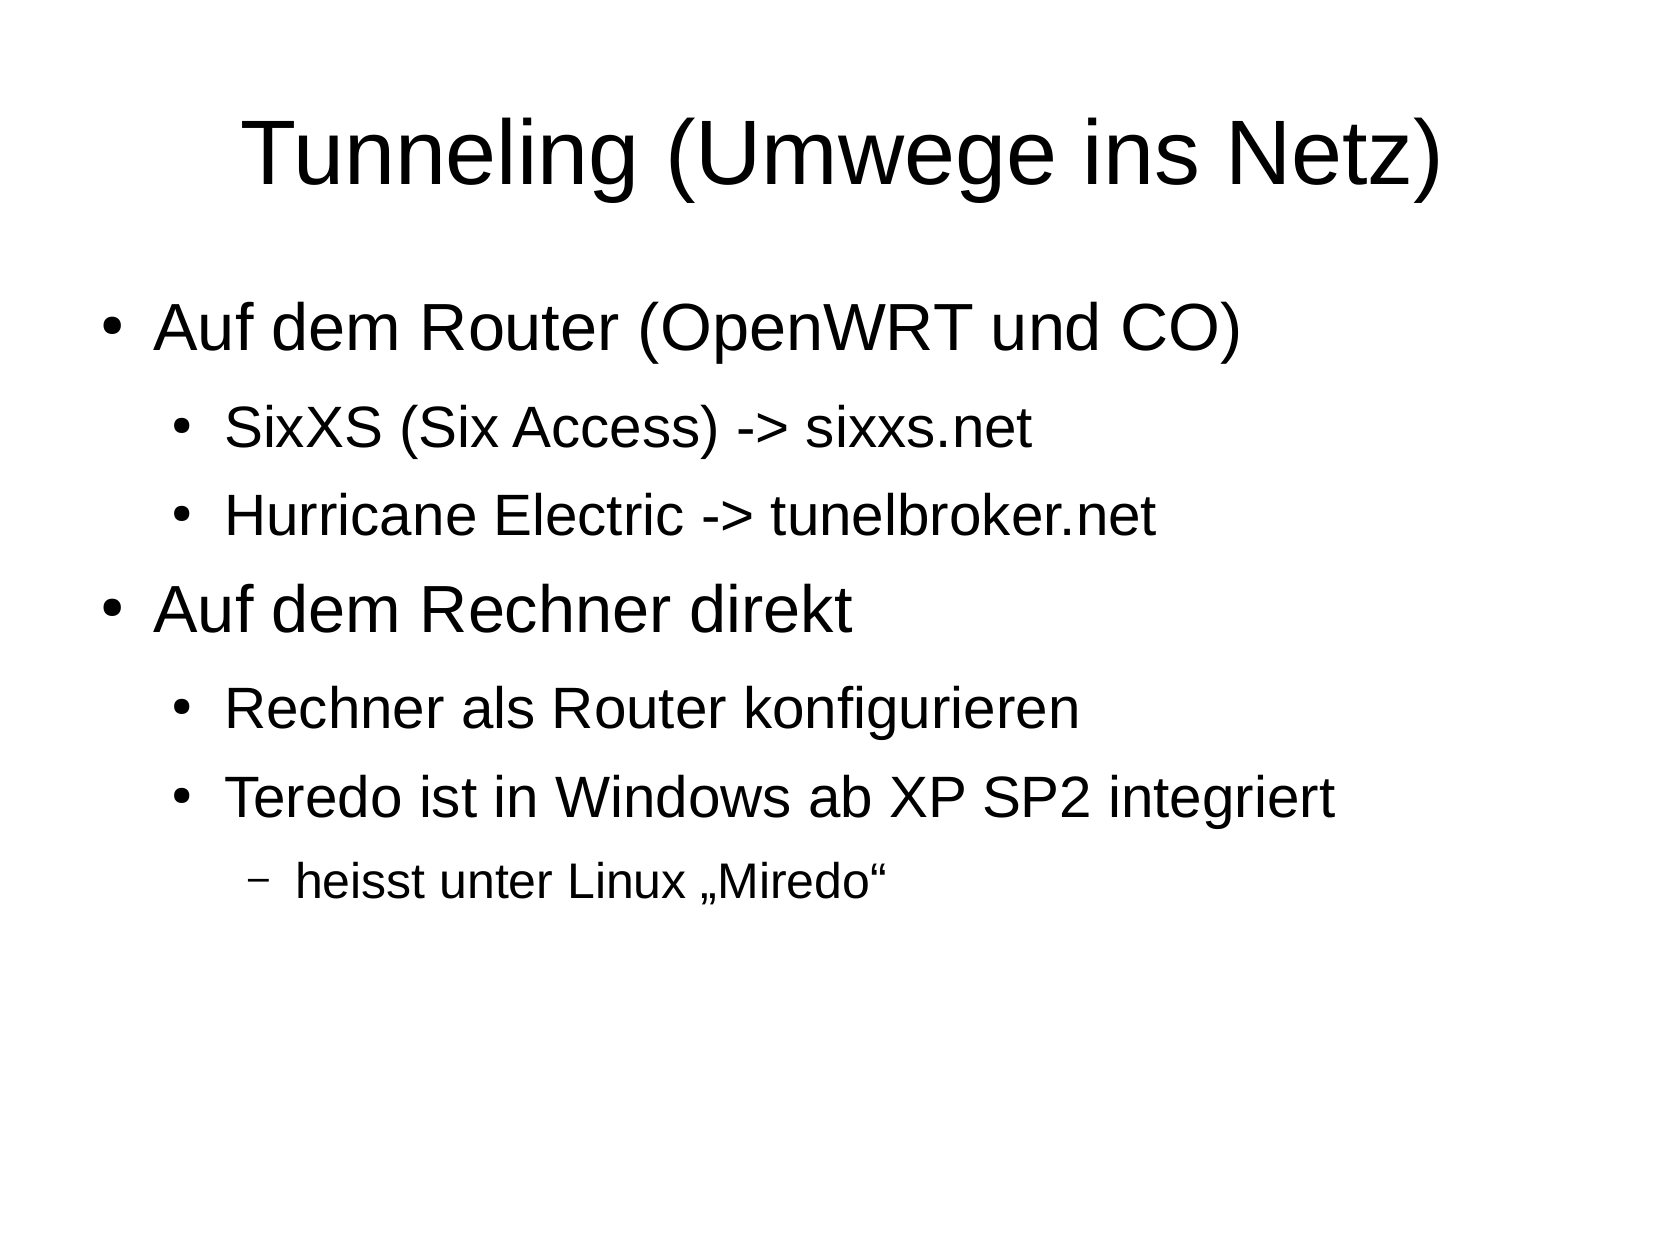

# Tunneling (Umwege ins Netz)
Auf dem Router (OpenWRT und CO)
SixXS (Six Access) -> sixxs.net
Hurricane Electric -> tunelbroker.net
Auf dem Rechner direkt
Rechner als Router konfigurieren
Teredo ist in Windows ab XP SP2 integriert
heisst unter Linux „Miredo“